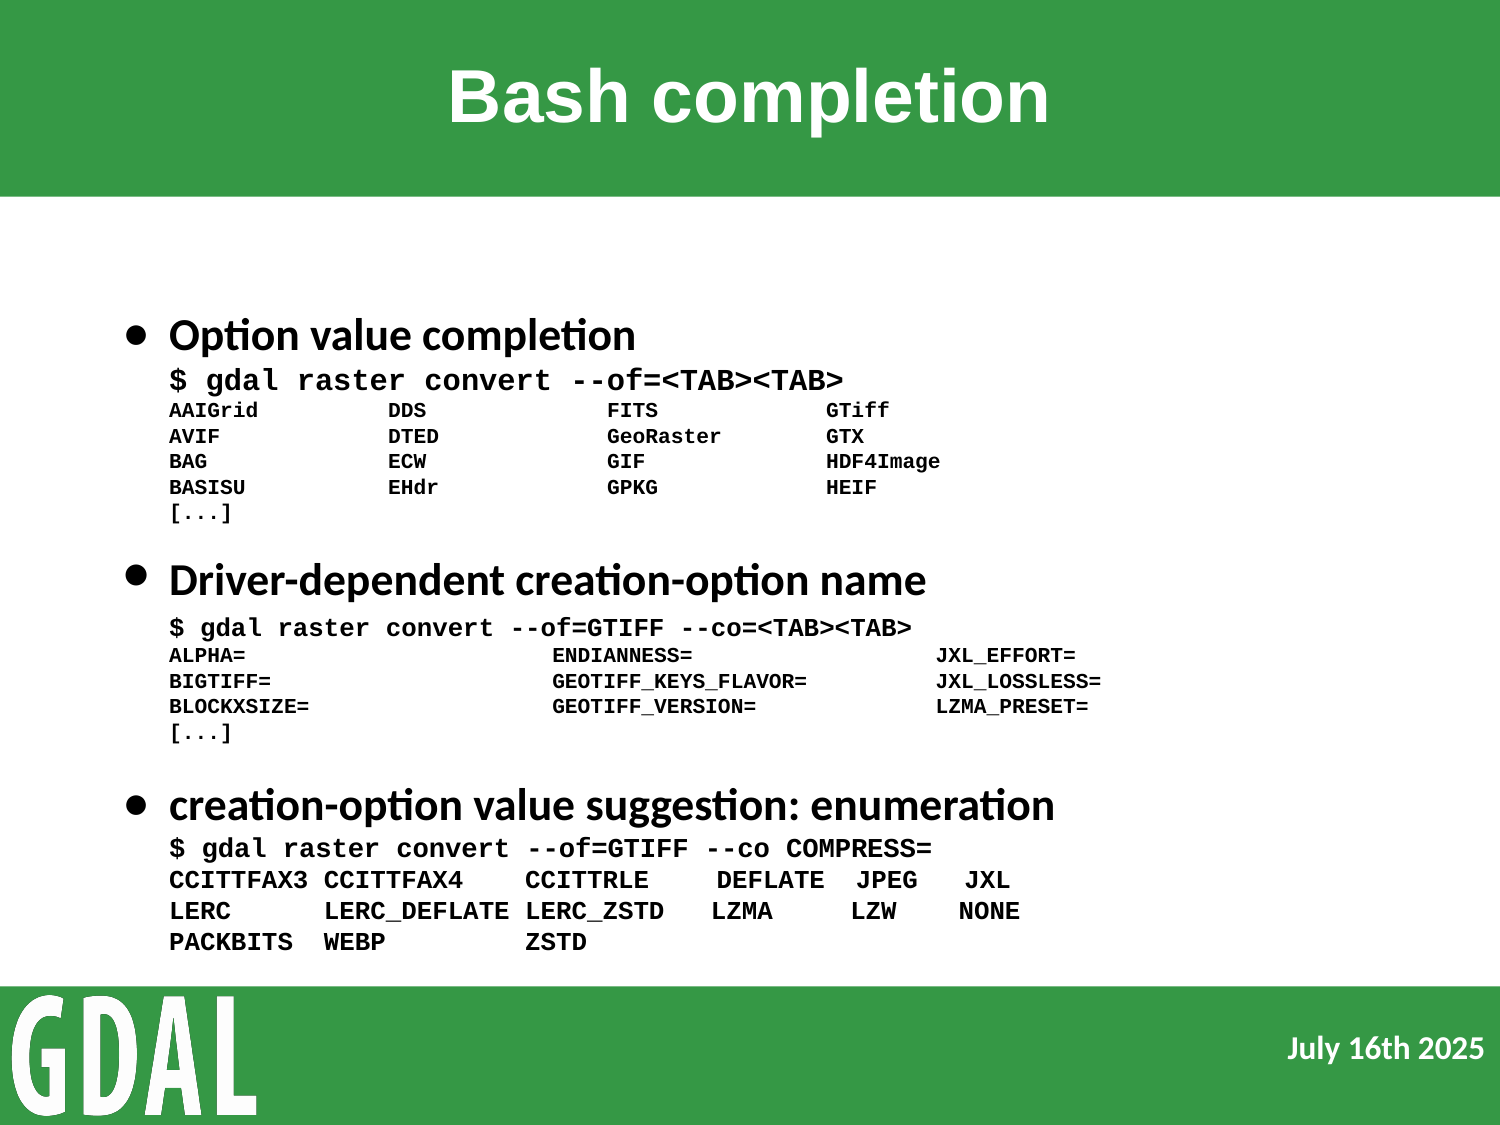

# Bash completion
Option value completion
$ gdal raster convert --of=<TAB><TAB>
AAIGrid 	DDS 	FITS 	GTiff
AVIF 	DTED 	GeoRaster 	GTX
BAG 	ECW 	GIF 	HDF4Image
BASISU 	EHdr 	GPKG 	HEIF
[...]
Driver-dependent creation-option name
$ gdal raster convert --of=GTIFF --co=<TAB><TAB>
ALPHA= 	ENDIANNESS= 	JXL_EFFORT=
BIGTIFF= 	GEOTIFF_KEYS_FLAVOR= 	JXL_LOSSLESS=
BLOCKXSIZE= 	GEOTIFF_VERSION= 	LZMA_PRESET=
[...]
creation-option value suggestion: enumeration
$ gdal raster convert --of=GTIFF --co COMPRESS=
CCITTFAX3 CCITTFAX4 CCITTRLE 	DEFLATE JPEG JXL
LERC LERC_DEFLATE LERC_ZSTD LZMA LZW NONE
PACKBITS WEBP ZSTD